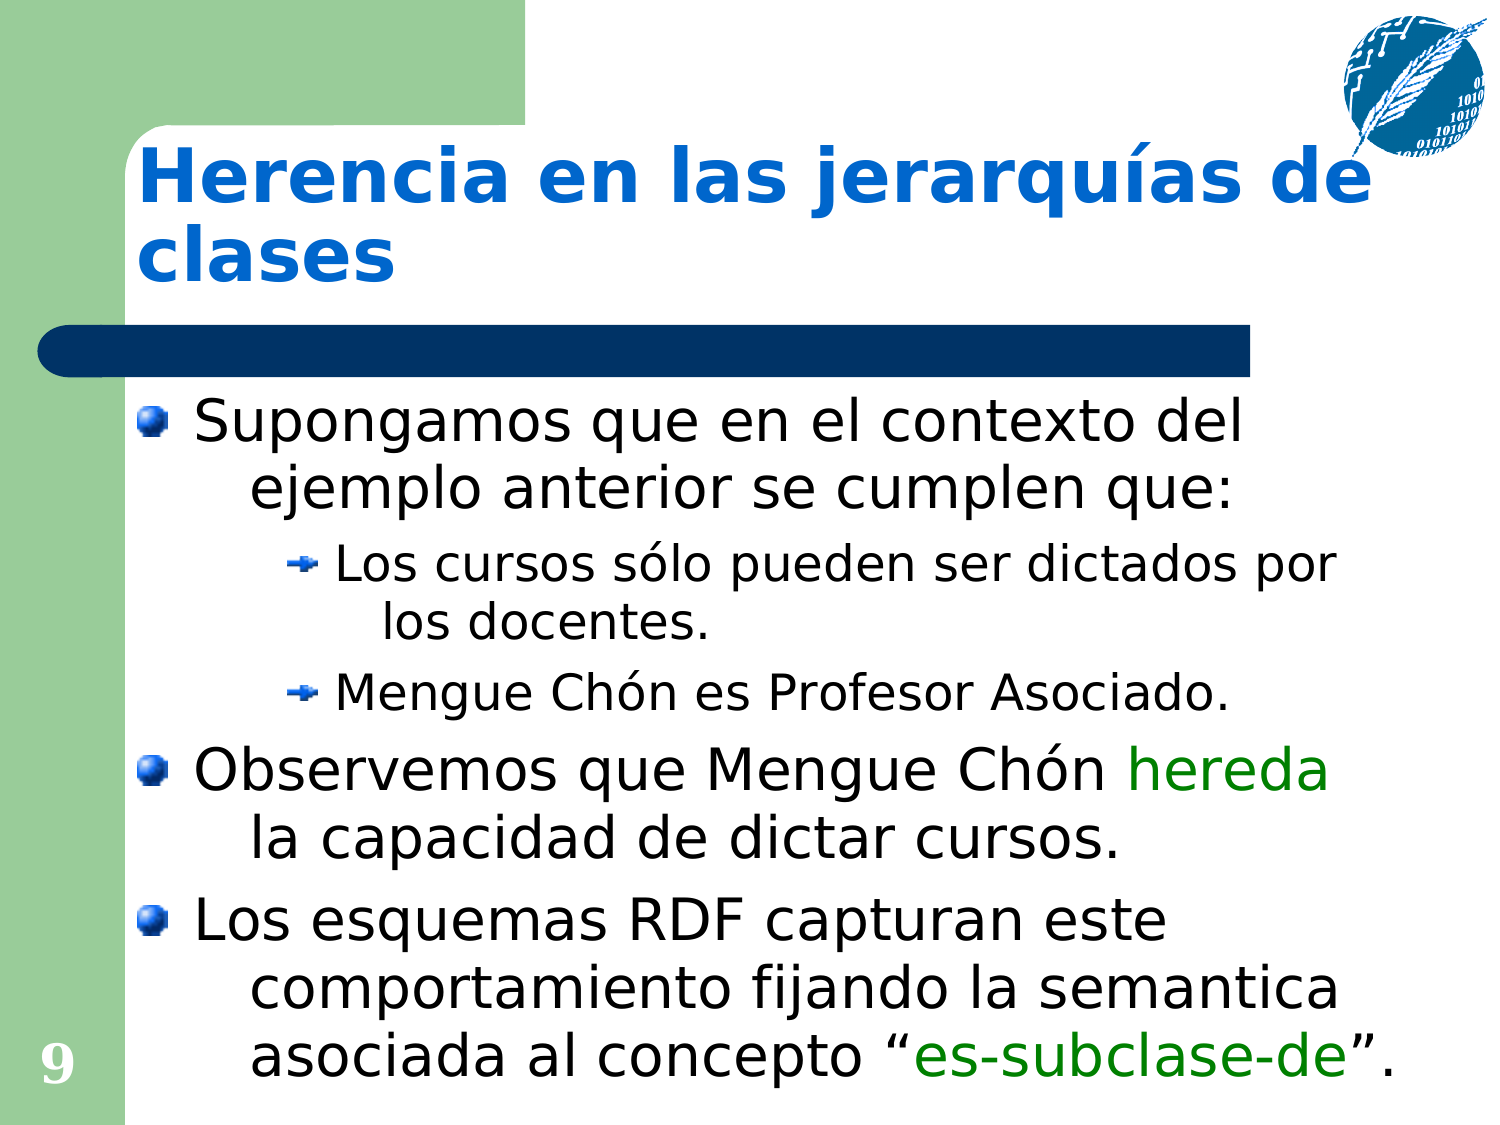

# Herencia en las jerarquías de clases
Supongamos que en el contexto del ejemplo anterior se cumplen que:
Los cursos sólo pueden ser dictados por los docentes.
Mengue Chón es Profesor Asociado.
Observemos que Mengue Chón hereda la capacidad de dictar cursos.
Los esquemas RDF capturan este comportamiento fijando la semantica asociada al concepto “es-subclase-de”.
9